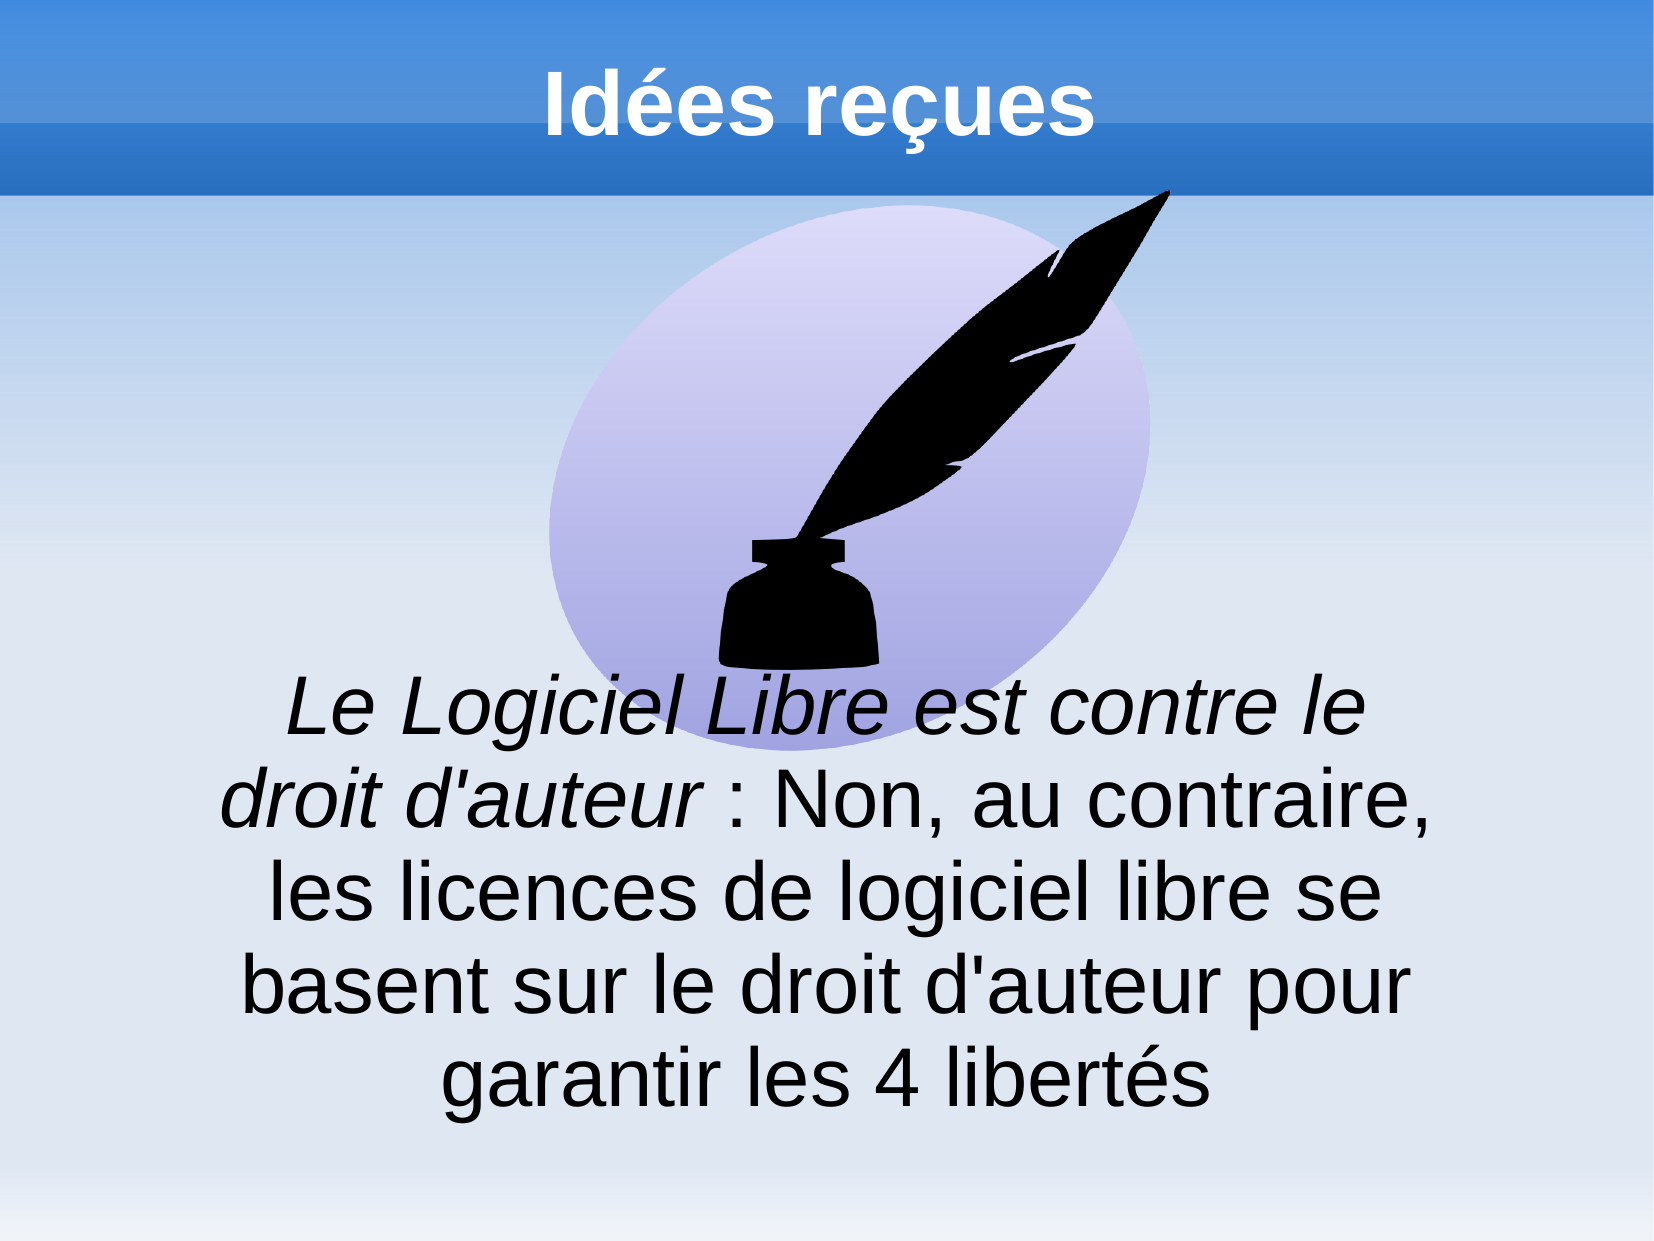

# Idées reçues
Le Logiciel Libre est contre le droit d'auteur : Non, au contraire, les licences de logiciel libre se basent sur le droit d'auteur pour garantir les 4 libertés